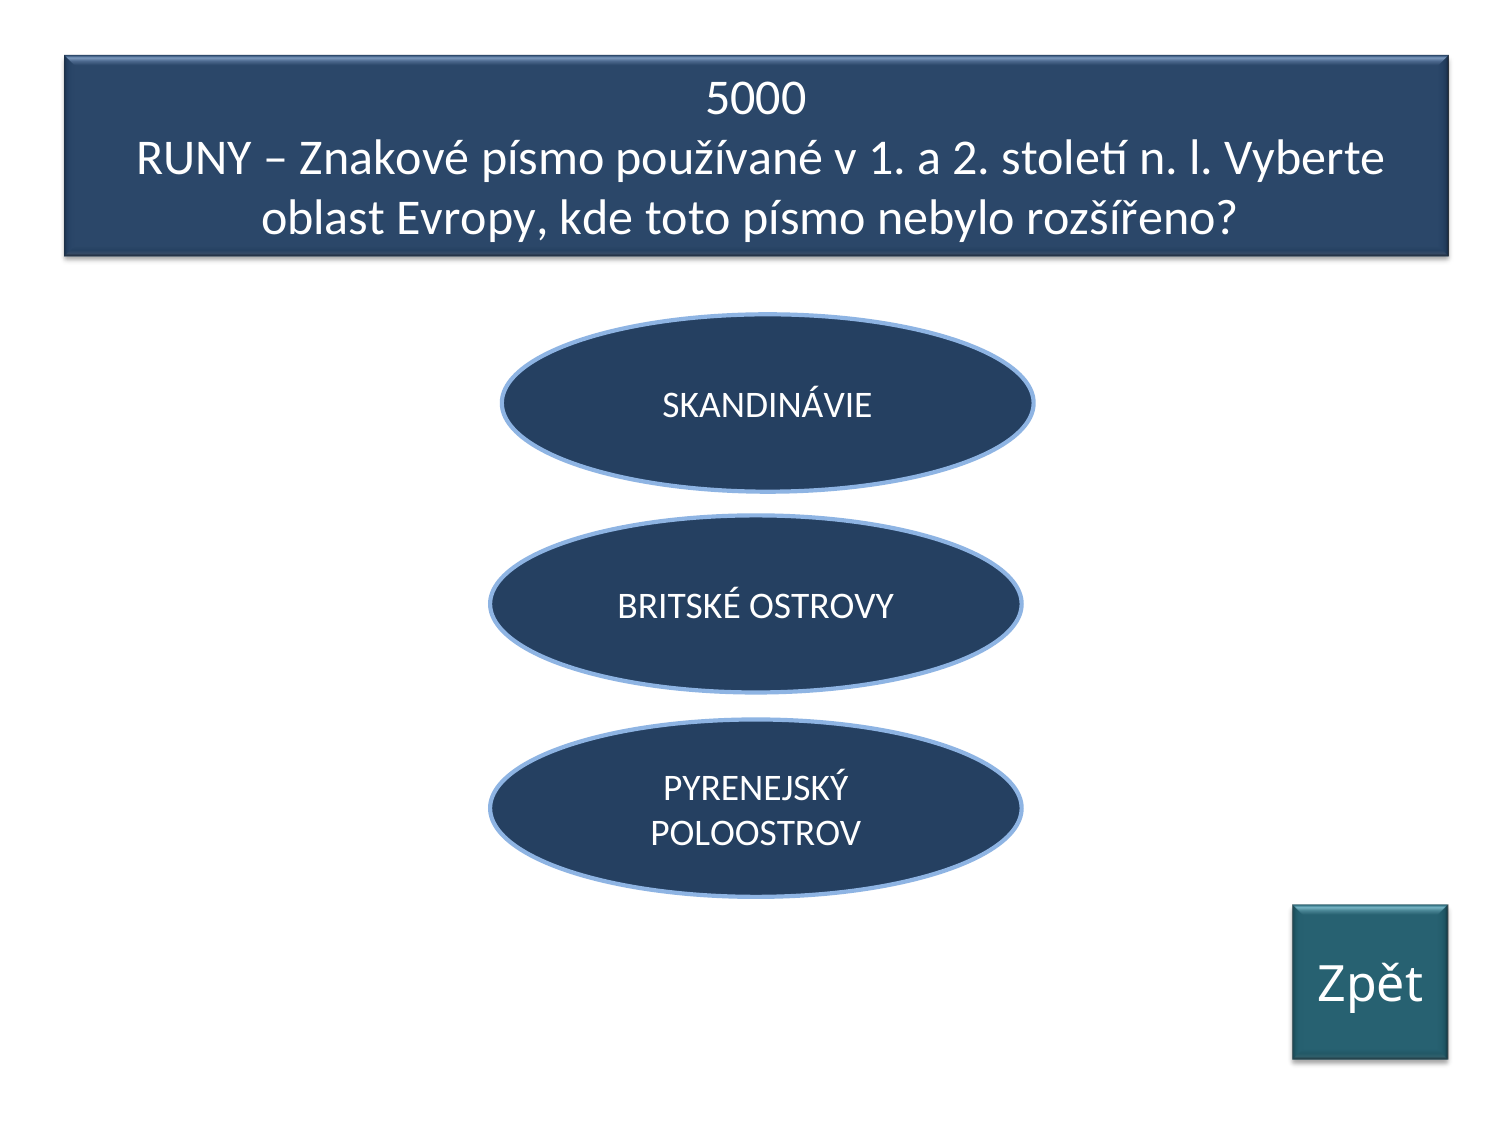

5000
 RUNY – Znakové písmo používané v 1. a 2. století n. l. Vyberte oblast Evropy, kde toto písmo nebylo rozšířeno?
SKANDINÁVIE
BRITSKÉ OSTROVY
PYRENEJSKÝ POLOOSTROV
Zpět